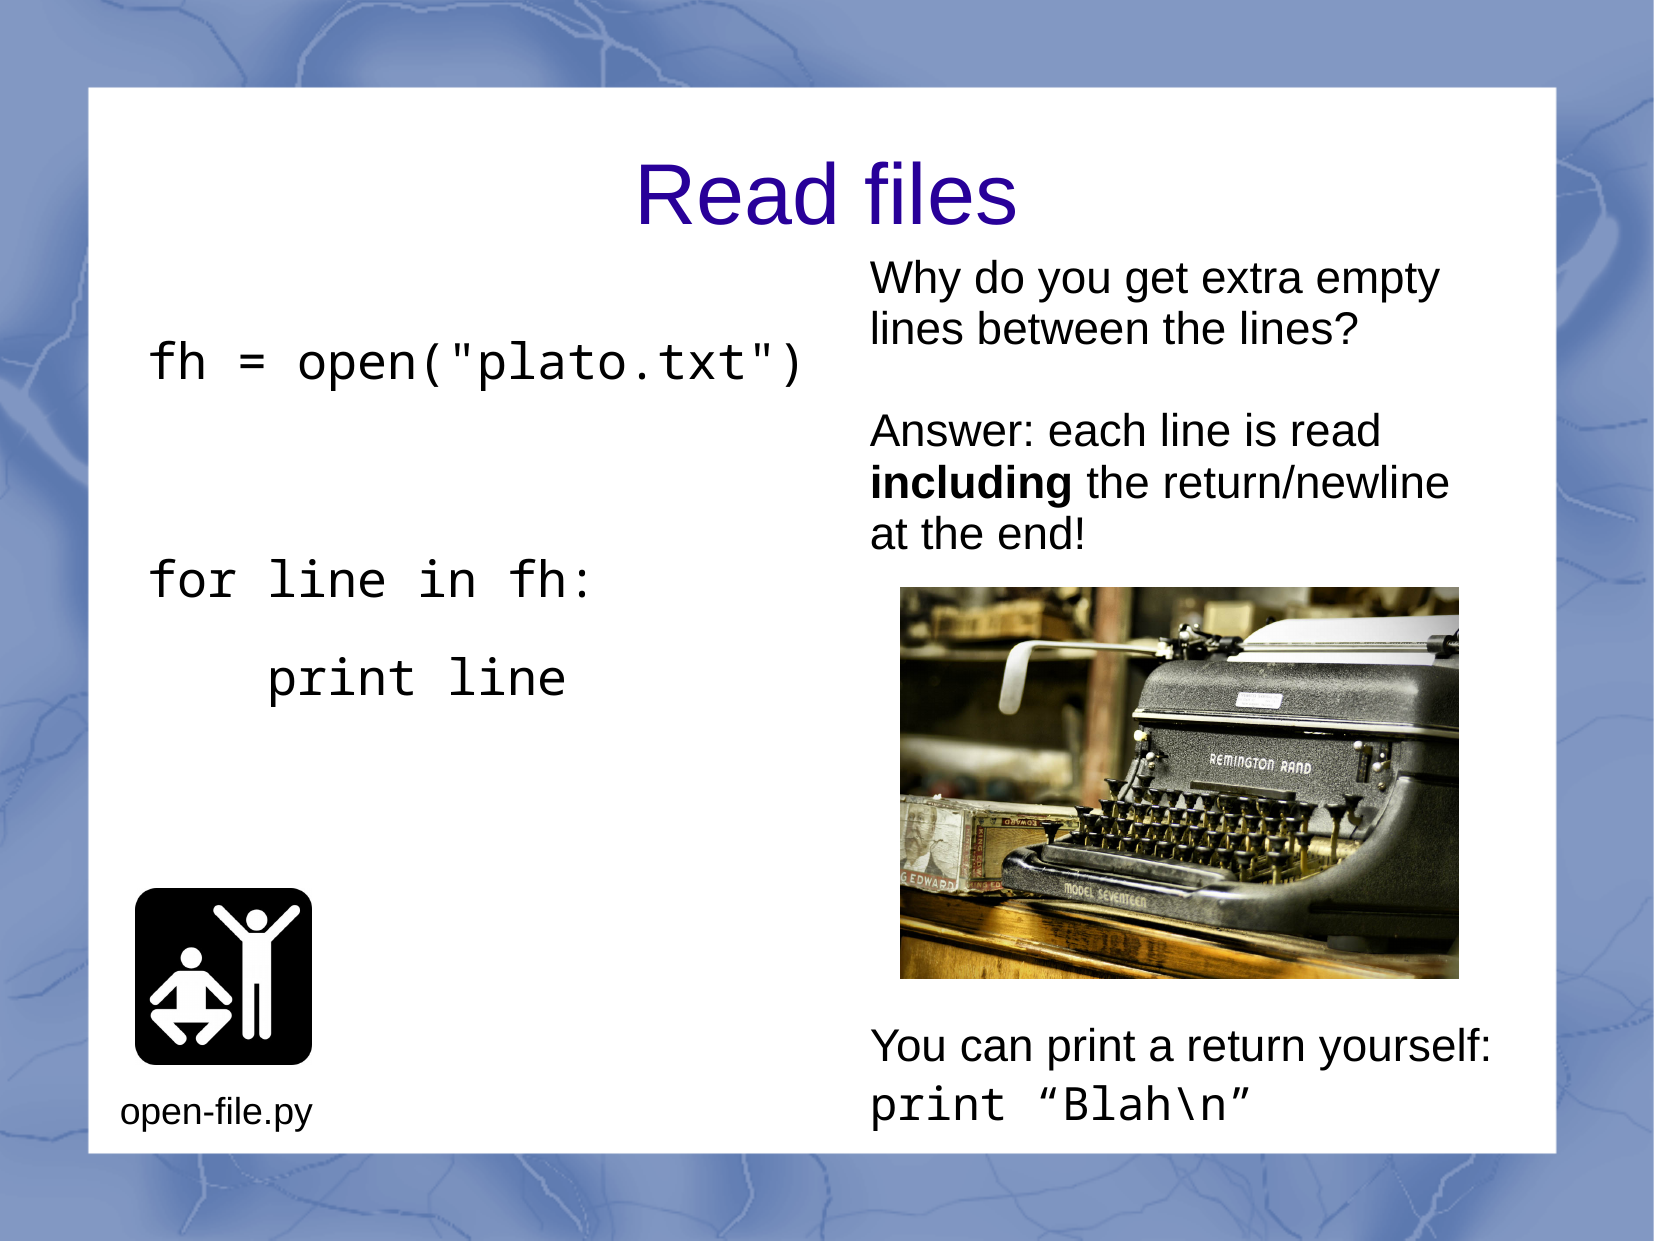

# Read files
Why do you get extra empty lines between the lines?
Answer: each line is read
including the return/newline
at the end!
You can print a return yourself:
print “Blah\n”
fh = open("plato.txt")
for line in fh:
 print line
open-file.py